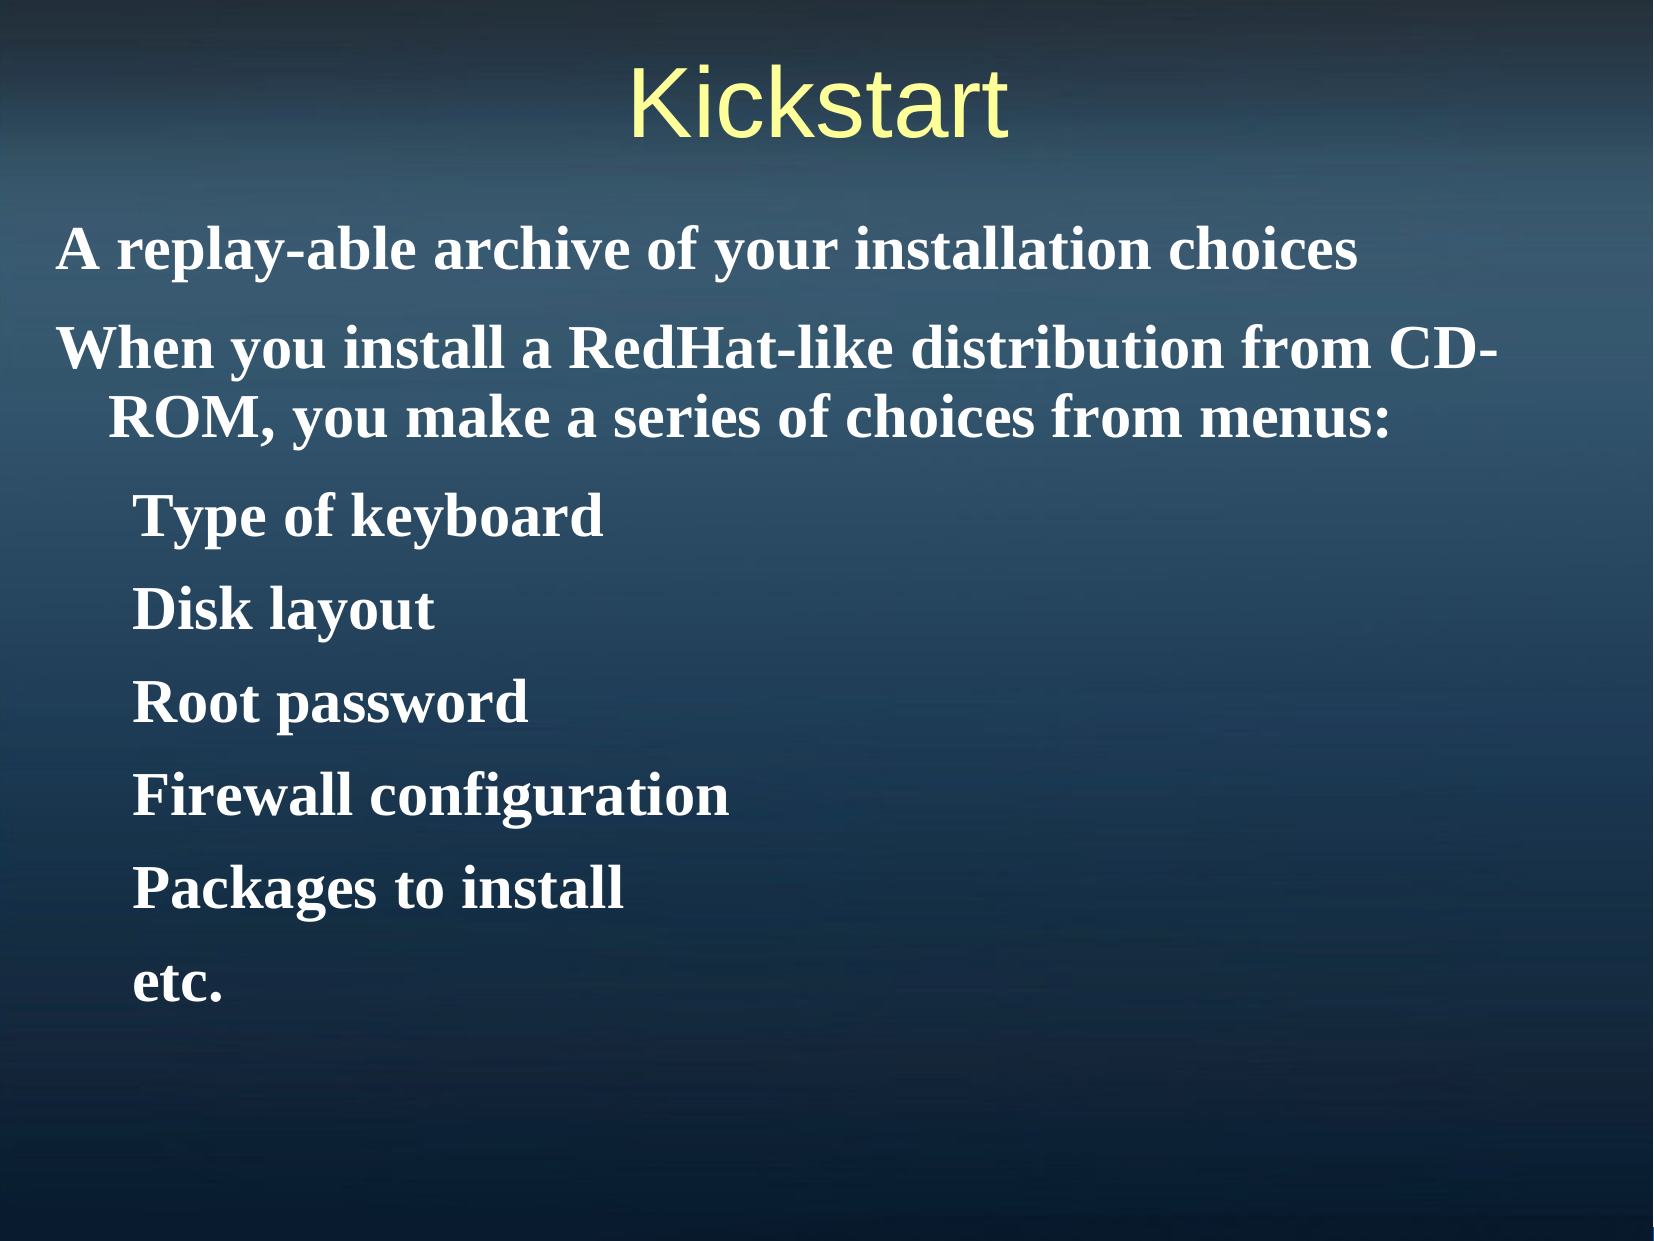

# Kickstart
A replay-able archive of your installation choices
When you install a RedHat-like distribution from CD-ROM, you make a series of choices from menus:
Type of keyboard
Disk layout
Root password
Firewall configuration
Packages to install
etc.